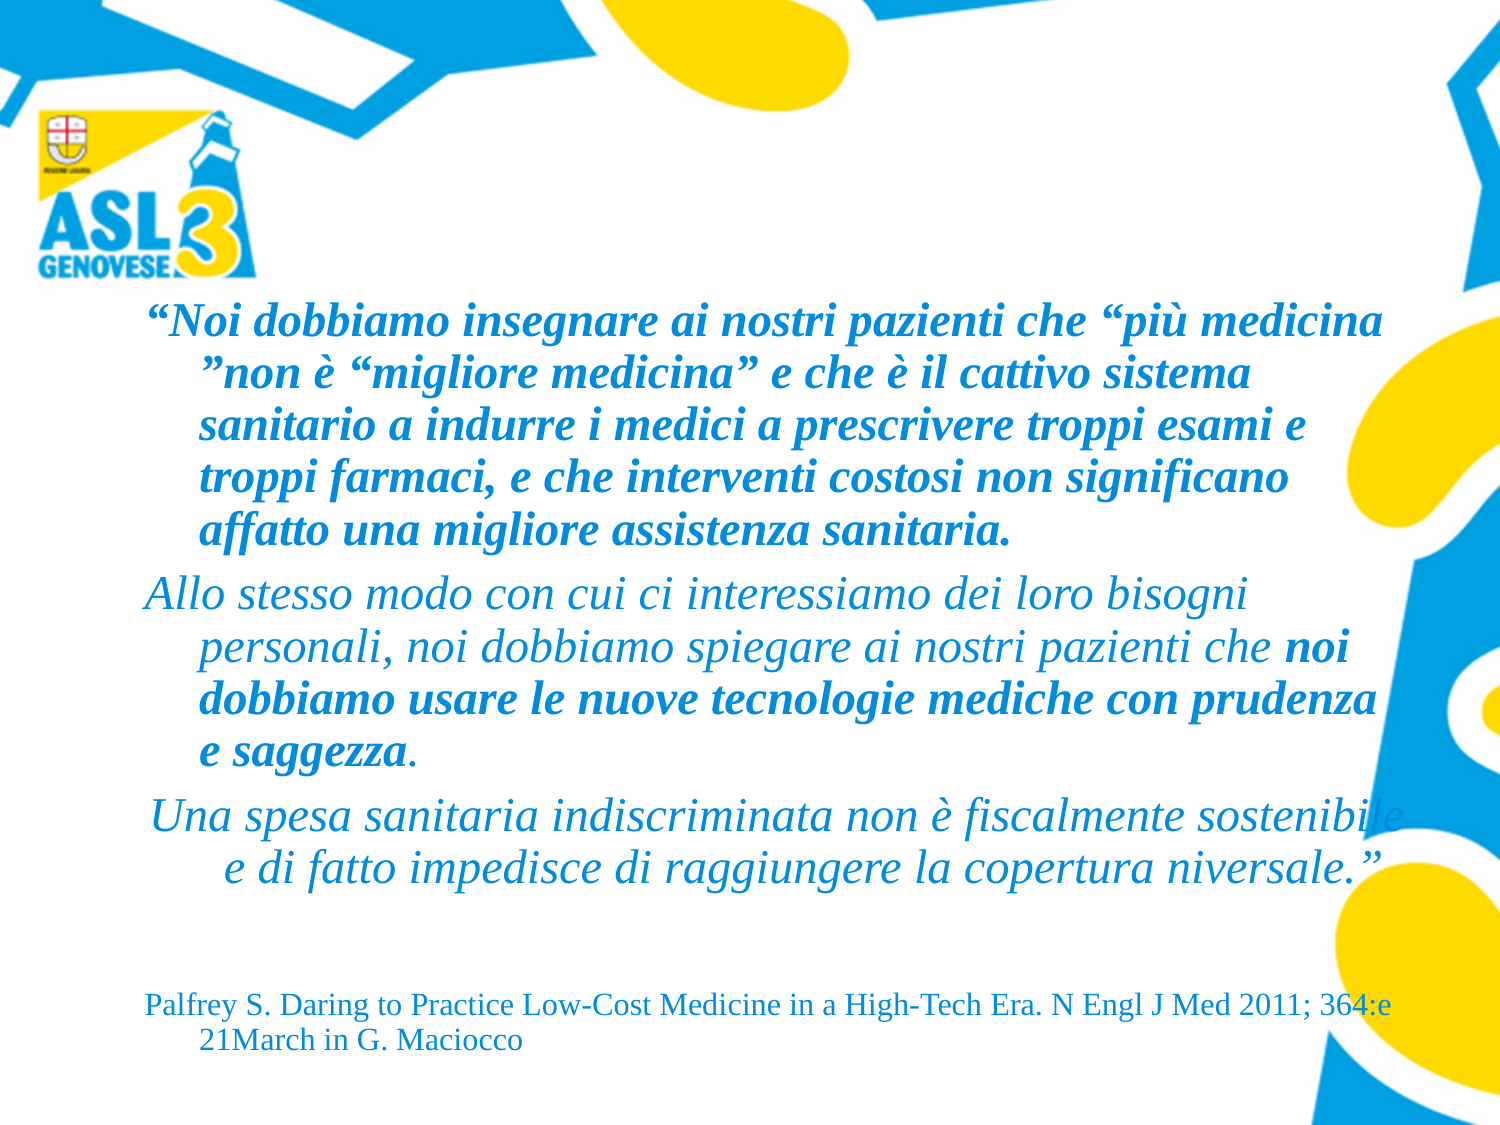

“Noi dobbiamo insegnare ai nostri pazienti che “più medicina ”non è “migliore medicina” e che è il cattivo sistema sanitario a indurre i medici a prescrivere troppi esami e troppi farmaci, e che interventi costosi non significano affatto una migliore assistenza sanitaria.
Allo stesso modo con cui ci interessiamo dei loro bisogni personali, noi dobbiamo spiegare ai nostri pazienti che noi dobbiamo usare le nuove tecnologie mediche con prudenza e saggezza.
Una spesa sanitaria indiscriminata non è fiscalmente sostenibile e di fatto impedisce di raggiungere la copertura niversale.”
Palfrey S. Daring to Practice Low-Cost Medicine in a High-Tech Era. N Engl J Med 2011; 364:e 21March in G. Maciocco
#